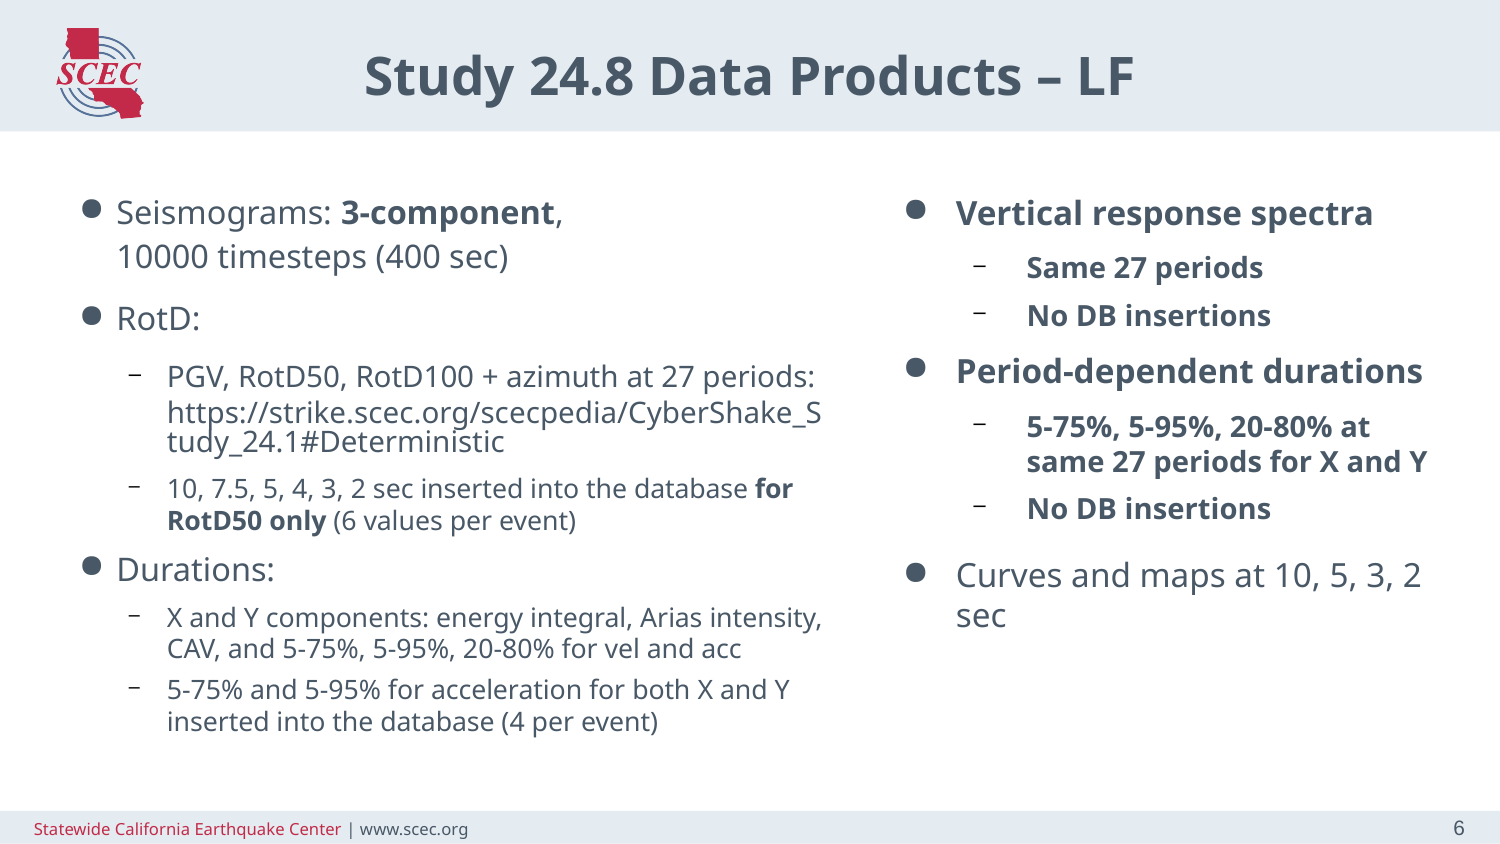

Study 24.8 Data Products – LF
# Seismograms: 3-component, 10000 timesteps (400 sec)
RotD:
PGV, RotD50, RotD100 + azimuth at 27 periods: https://strike.scec.org/scecpedia/CyberShake_Study_24.1#Deterministic
10, 7.5, 5, 4, 3, 2 sec inserted into the database for RotD50 only (6 values per event)
Durations:
X and Y components: energy integral, Arias intensity, CAV, and 5-75%, 5-95%, 20-80% for vel and acc
5-75% and 5-95% for acceleration for both X and Y inserted into the database (4 per event)
Vertical response spectra
Same 27 periods
No DB insertions
Period-dependent durations
5-75%, 5-95%, 20-80% at same 27 periods for X and Y
No DB insertions
Curves and maps at 10, 5, 3, 2 sec
Statewide California Earthquake Center | www.scec.org